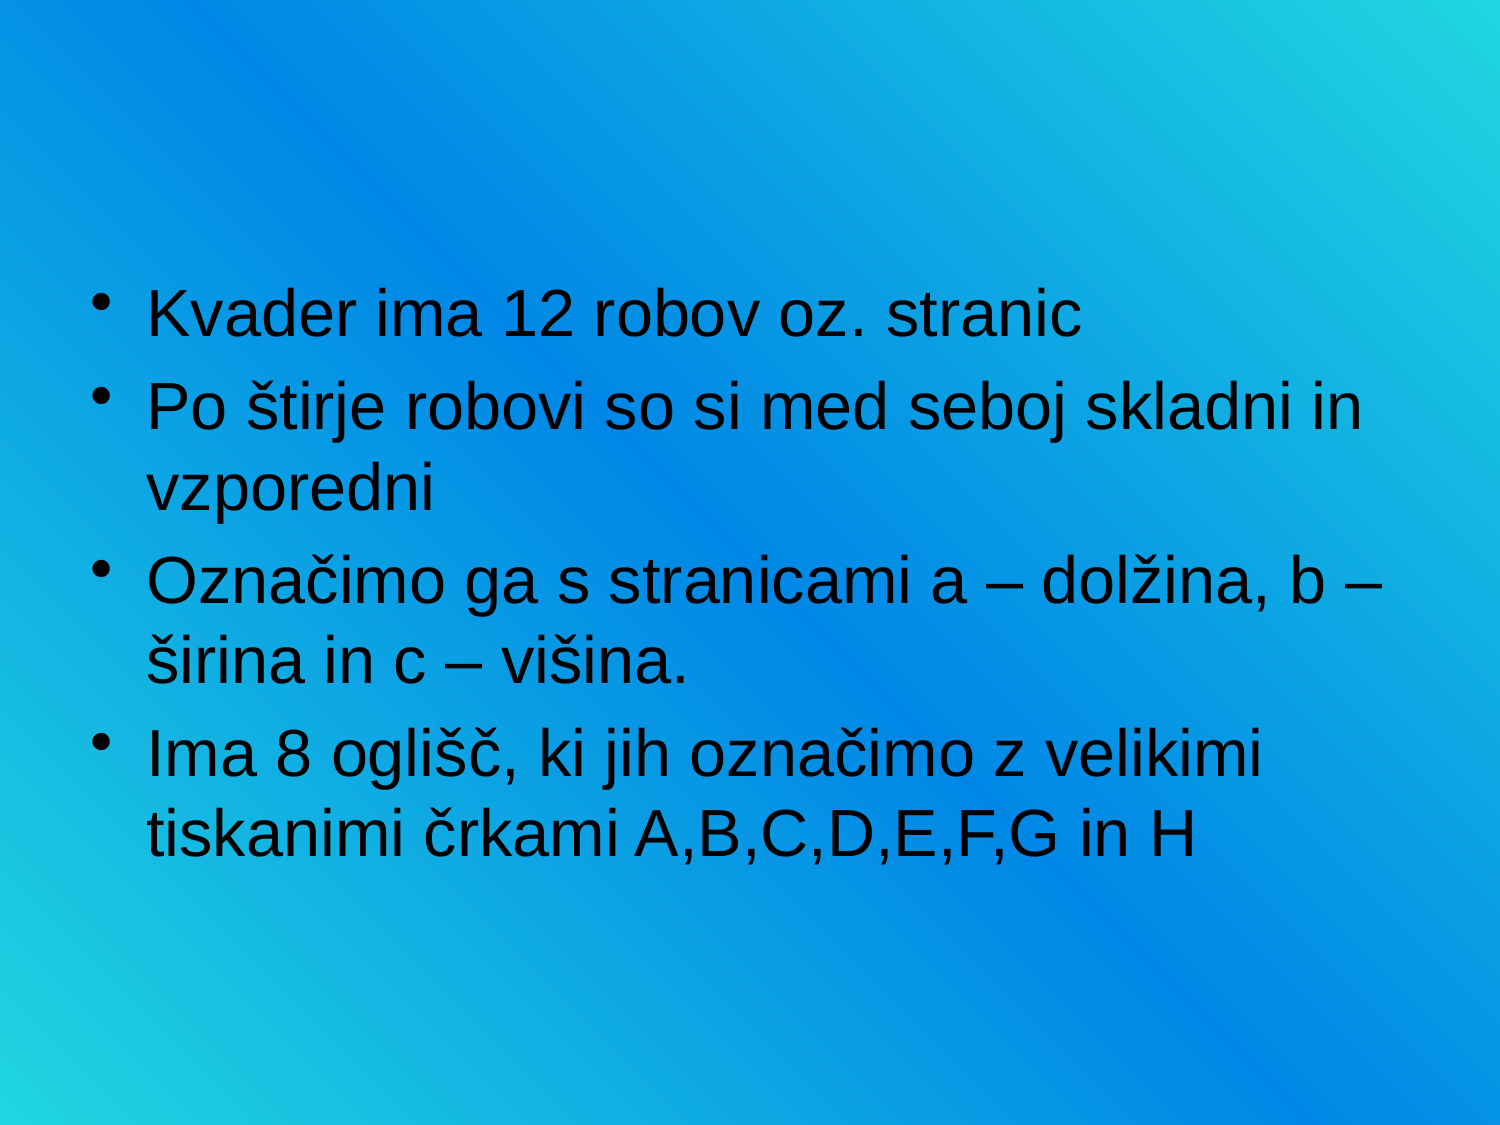

#
Kvader ima 12 robov oz. stranic
Po štirje robovi so si med seboj skladni in vzporedni
Označimo ga s stranicami a – dolžina, b – širina in c – višina.
Ima 8 oglišč, ki jih označimo z velikimi tiskanimi črkami A,B,C,D,E,F,G in H